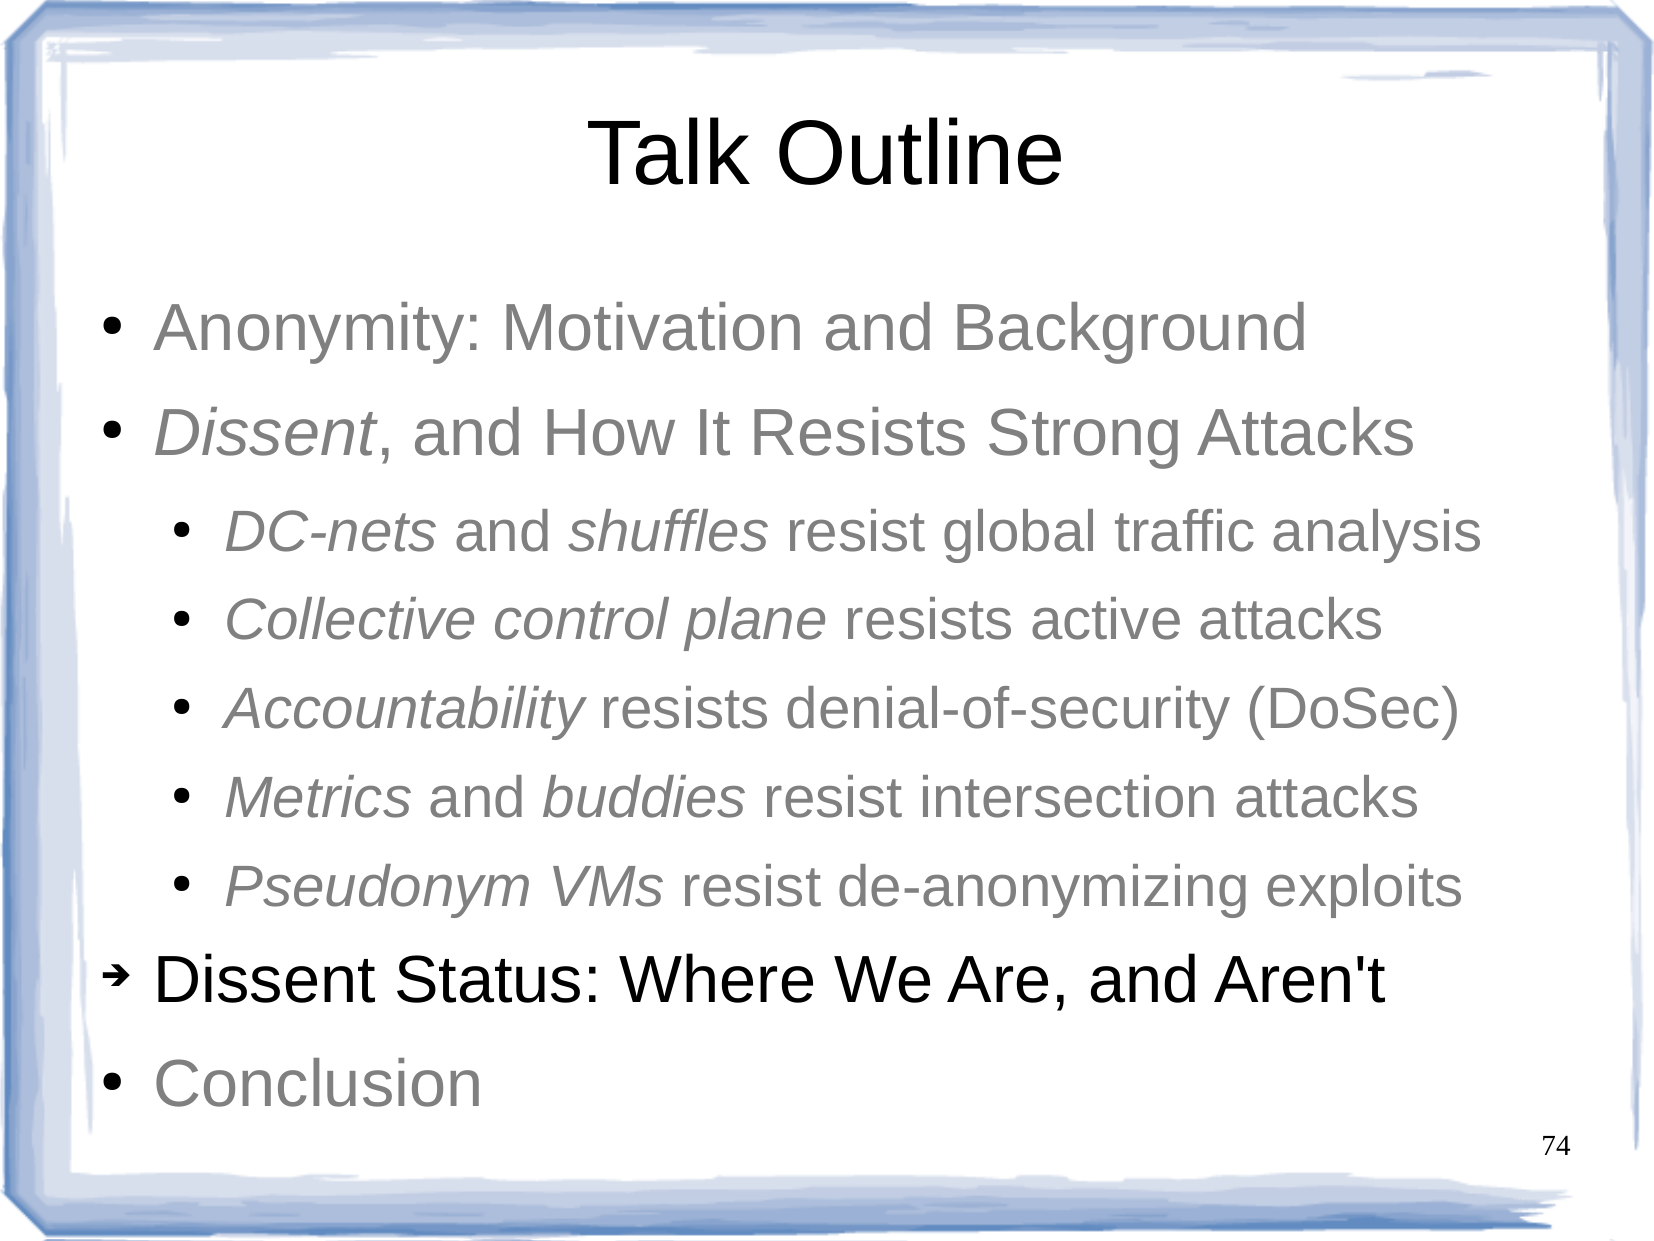

# Talk Outline
Anonymity: Motivation and Background
Dissent, and How It Resists Strong Attacks
DC-nets and shuffles resist global traffic analysis
Collective control plane resists active attacks
Accountability resists denial-of-security (DoSec)
Metrics and buddies resist intersection attacks
Pseudonym VMs resist de-anonymizing exploits
Dissent Status: Where We Are, and Aren't
Conclusion
74